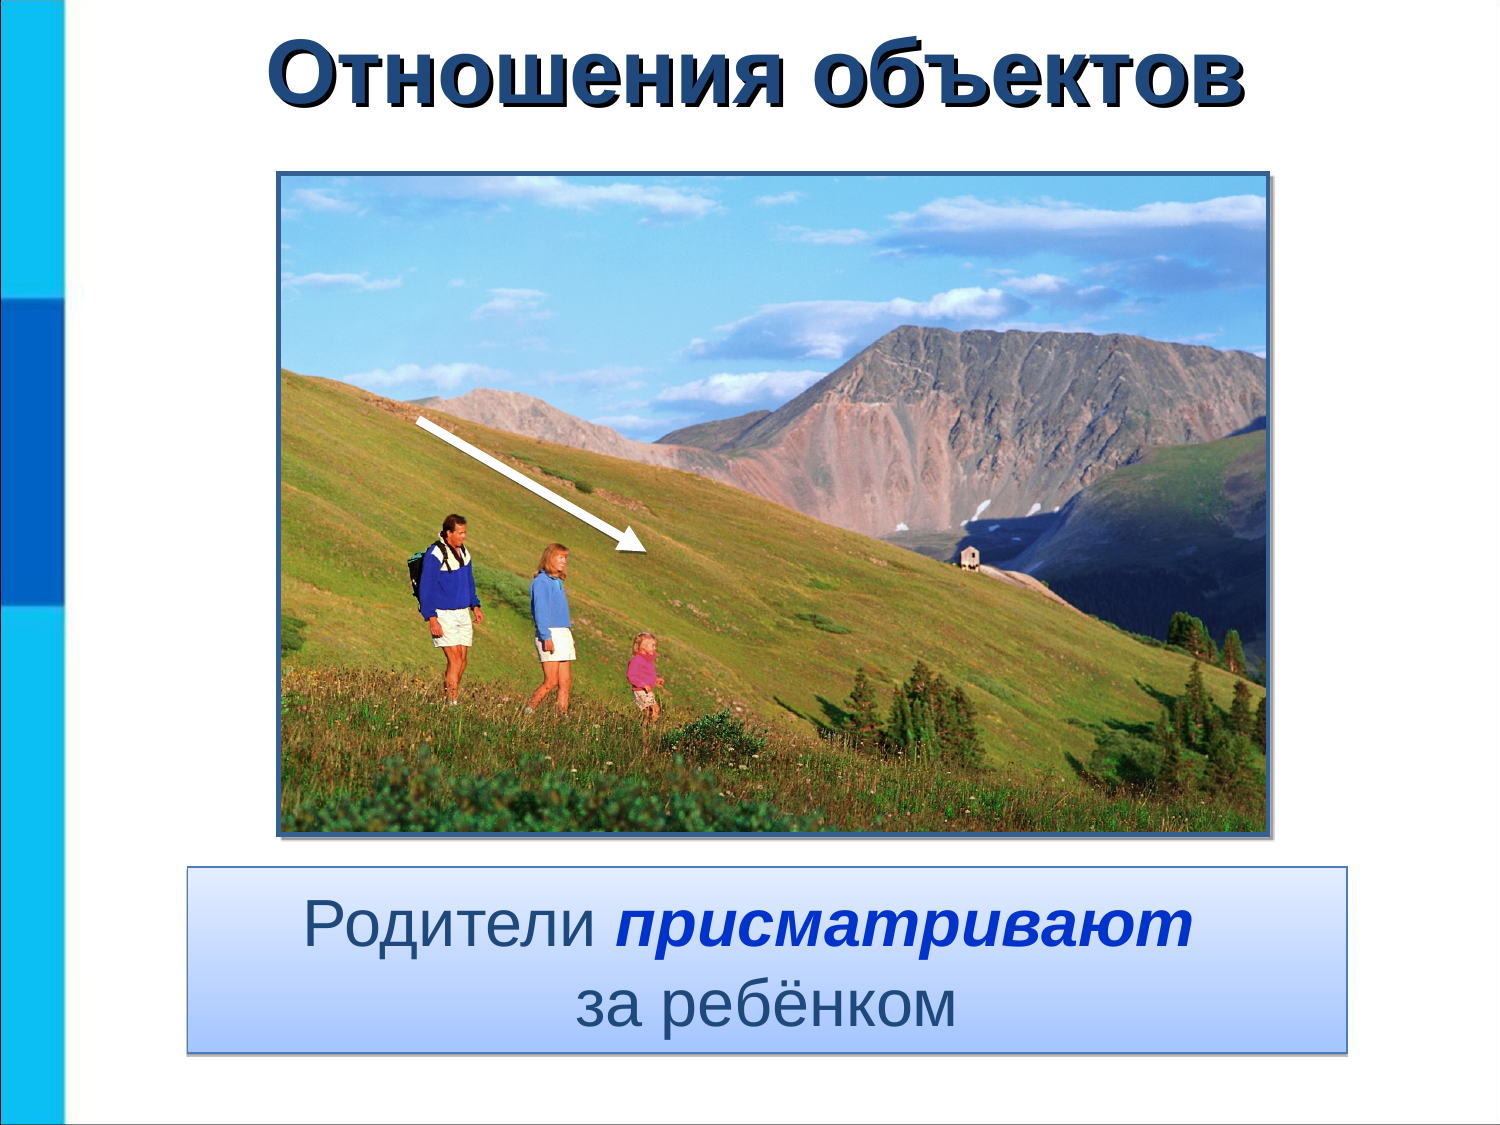

Отношения объектов
# Родители присматривают за ребёнком